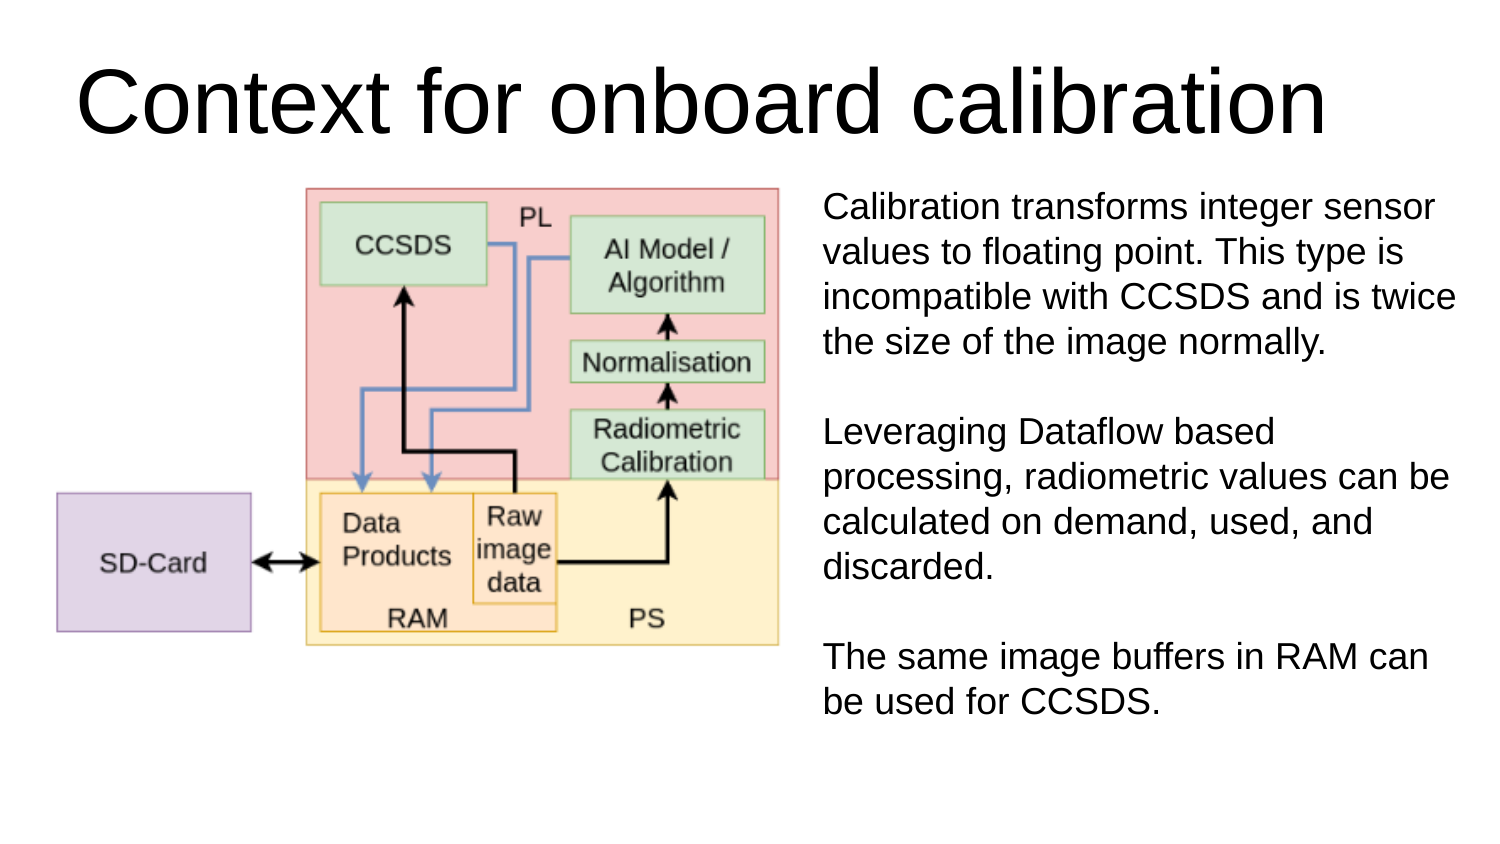

# Context for onboard calibration
Calibration transforms integer sensor values to floating point. This type is incompatible with CCSDS and is twice the size of the image normally.
Leveraging Dataflow based processing, radiometric values can be calculated on demand, used, and discarded.
The same image buffers in RAM can be used for CCSDS.